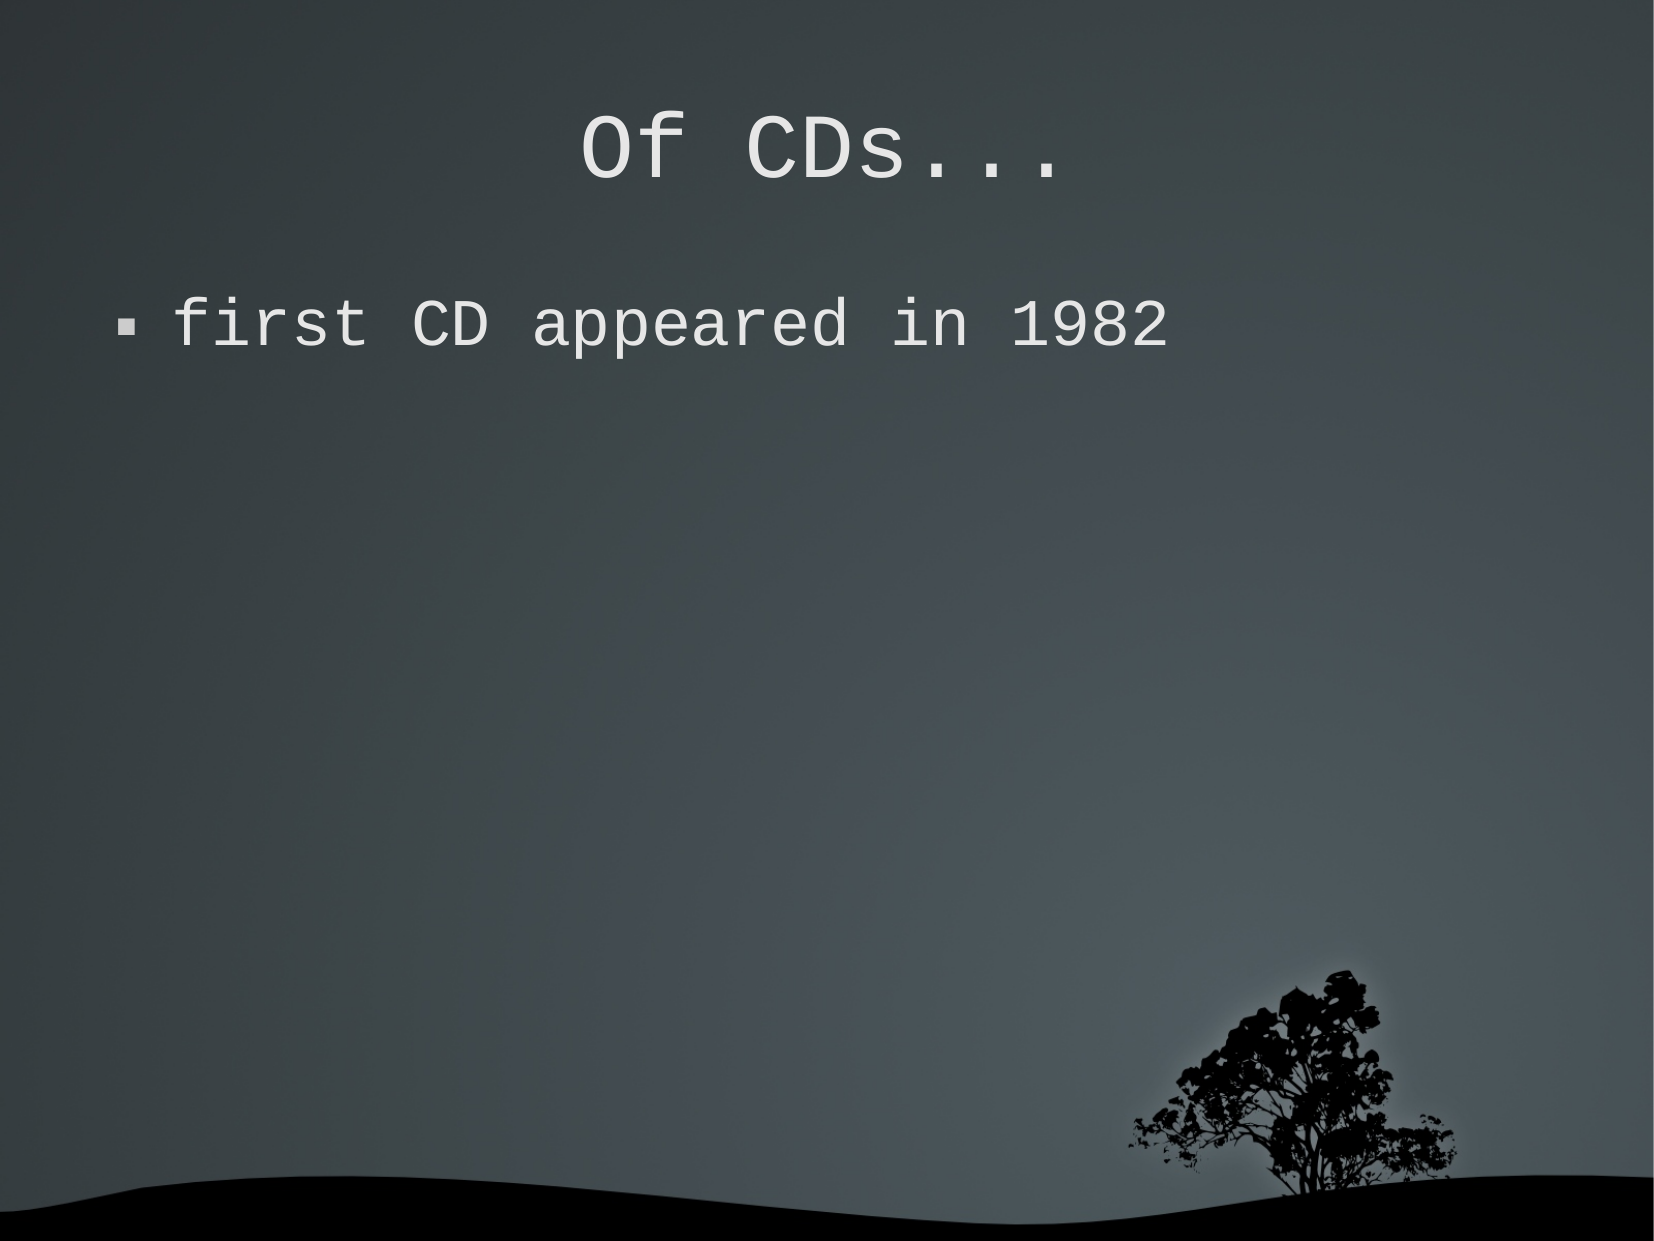

# Of CDs...
first CD appeared in 1982